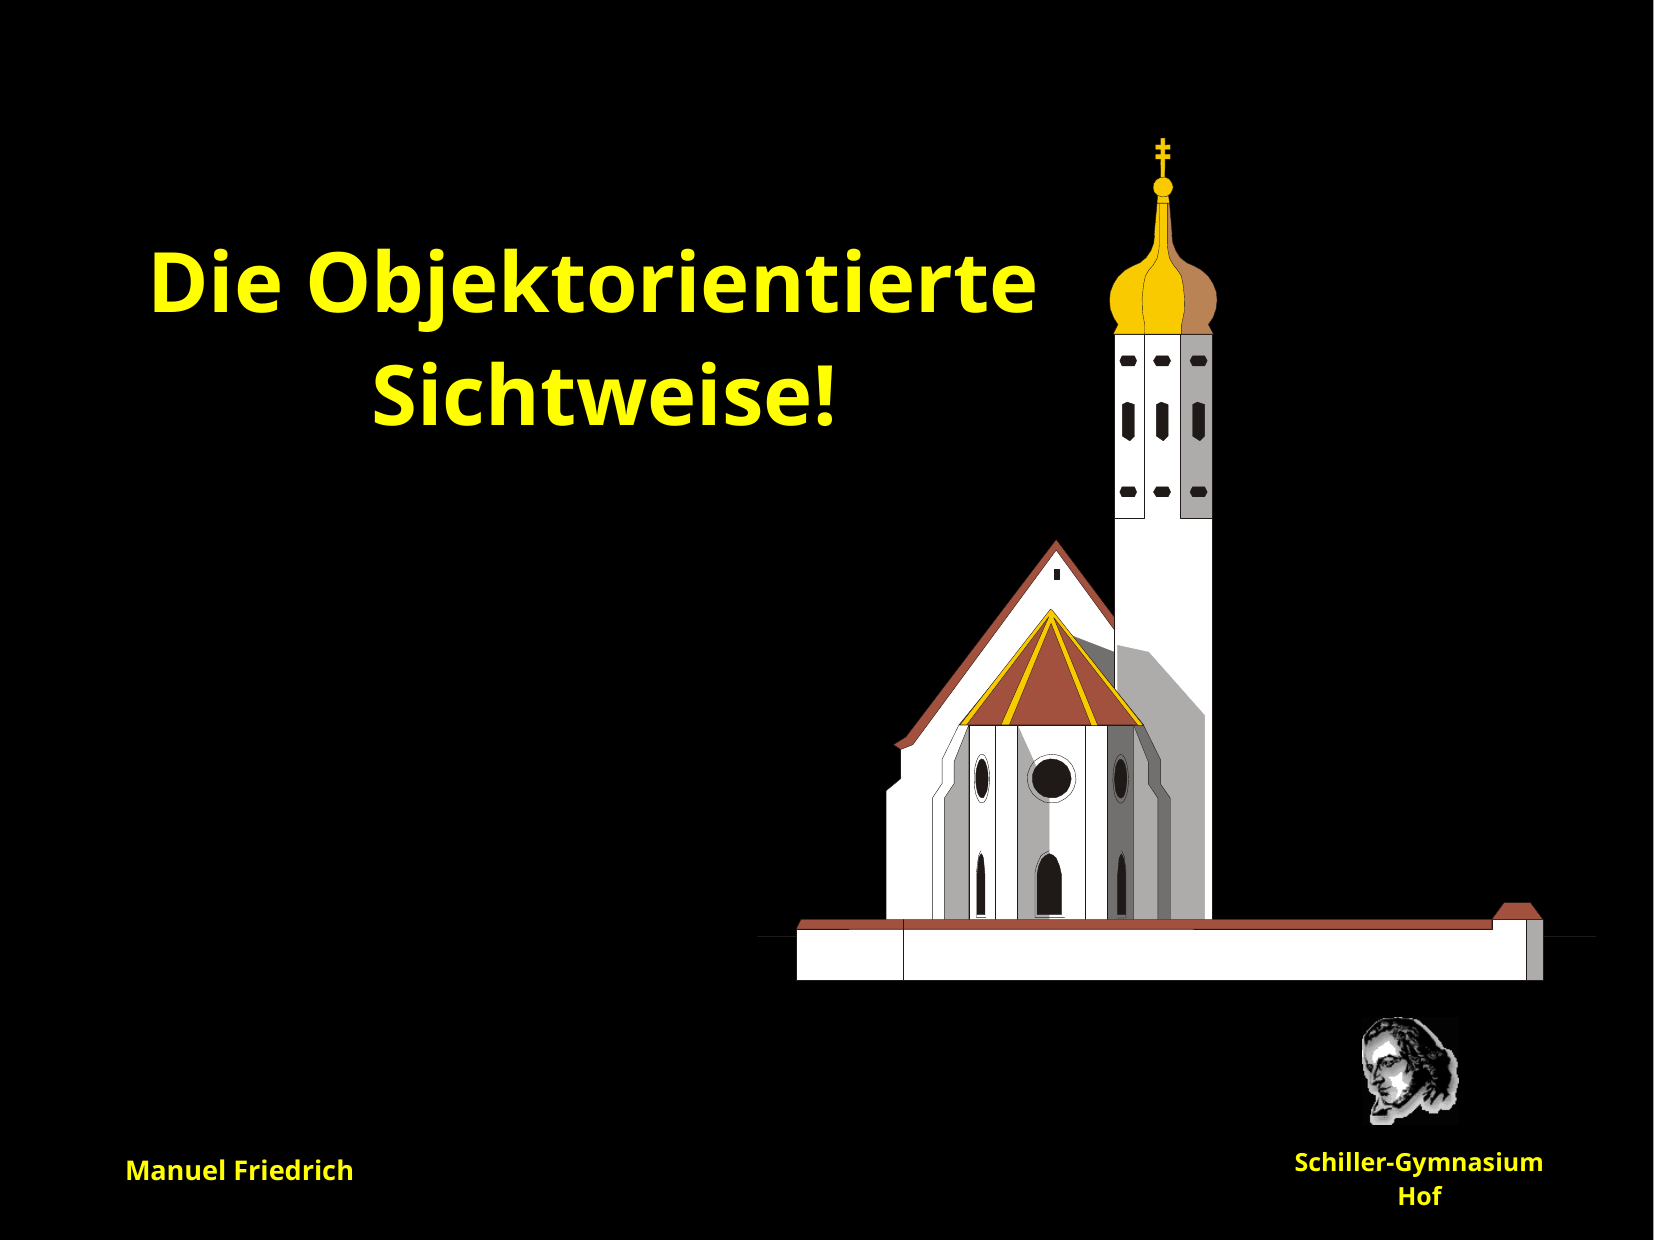

Die Objektorientierte
Sichtweise!
Schiller-Gymnasium
Hof
Manuel Friedrich